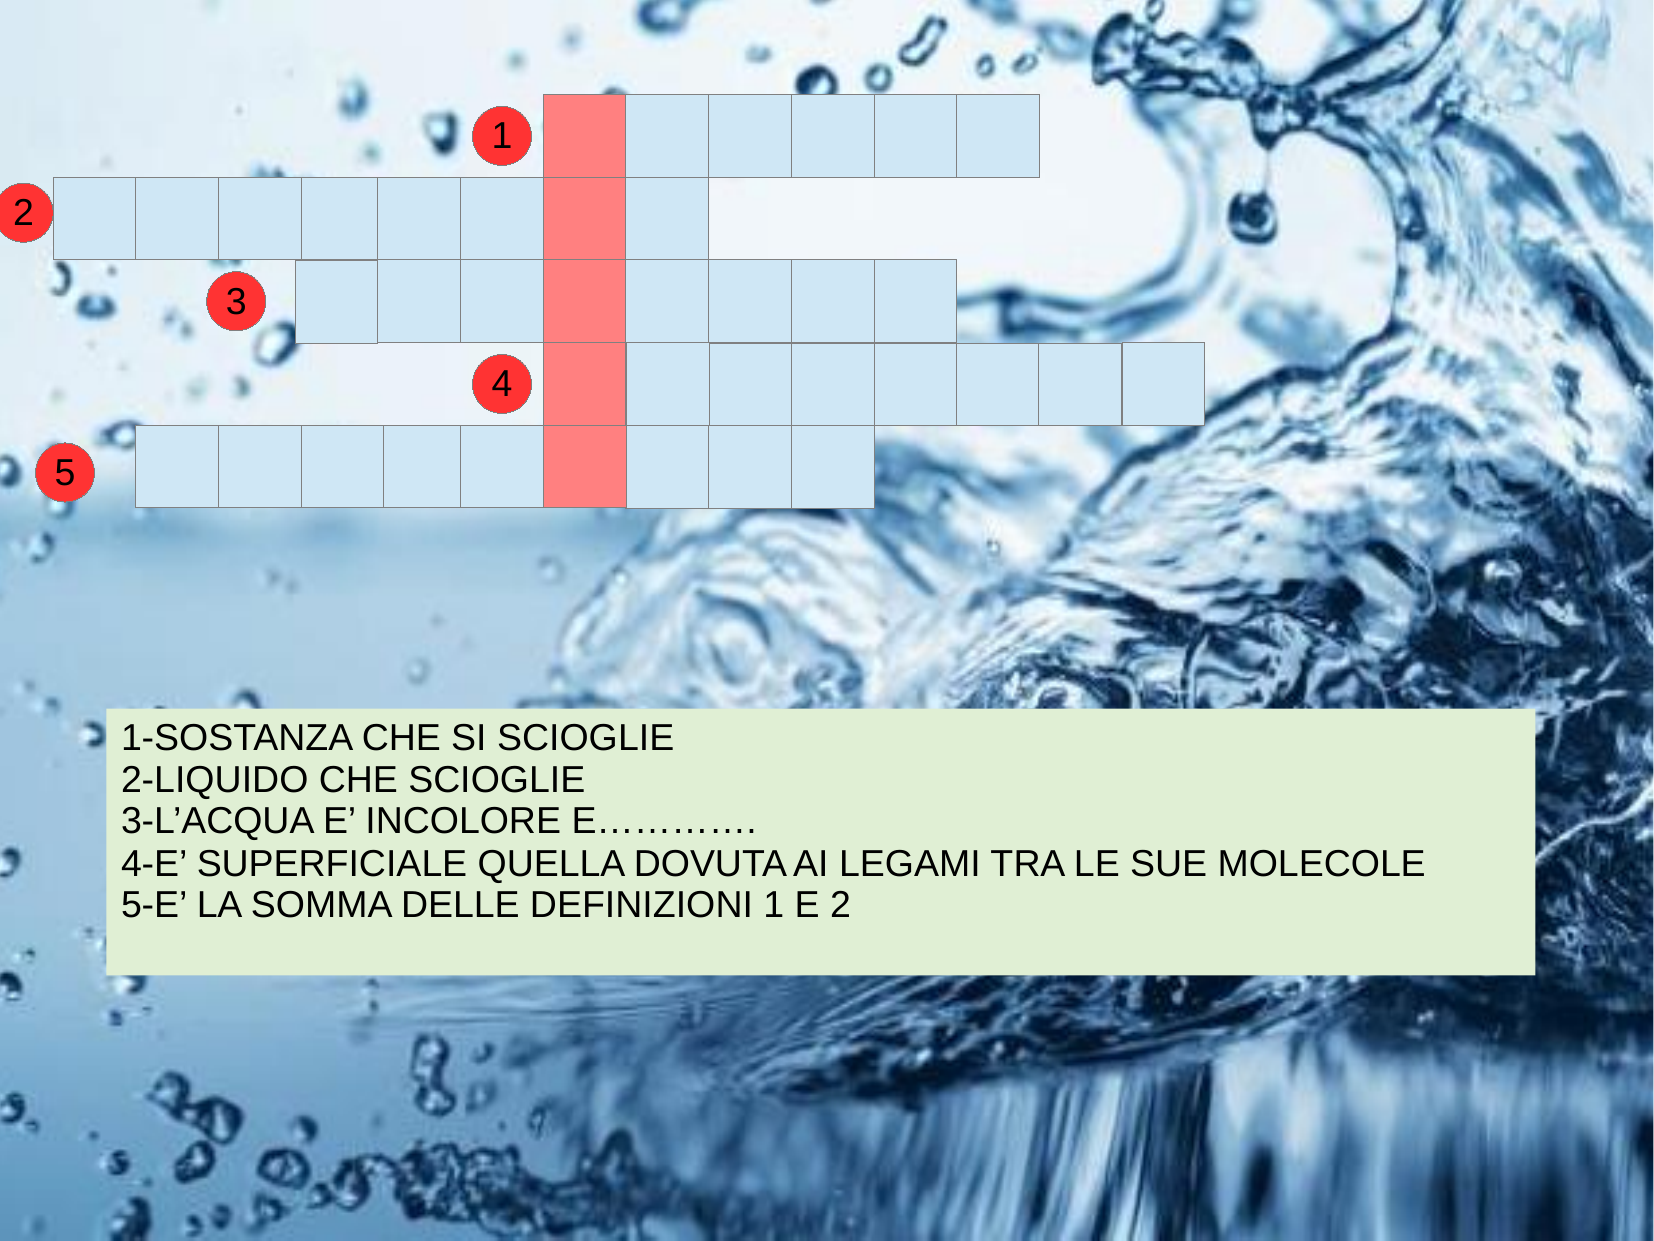

1
2
3
4
5
1-SOSTANZA CHE SI SCIOGLIE
2-LIQUIDO CHE SCIOGLIE
3-L’ACQUA E’ INCOLORE E………….
4-E’ SUPERFICIALE QUELLA DOVUTA AI LEGAMI TRA LE SUE MOLECOLE
5-E’ LA SOMMA DELLE DEFINIZIONI 1 E 2